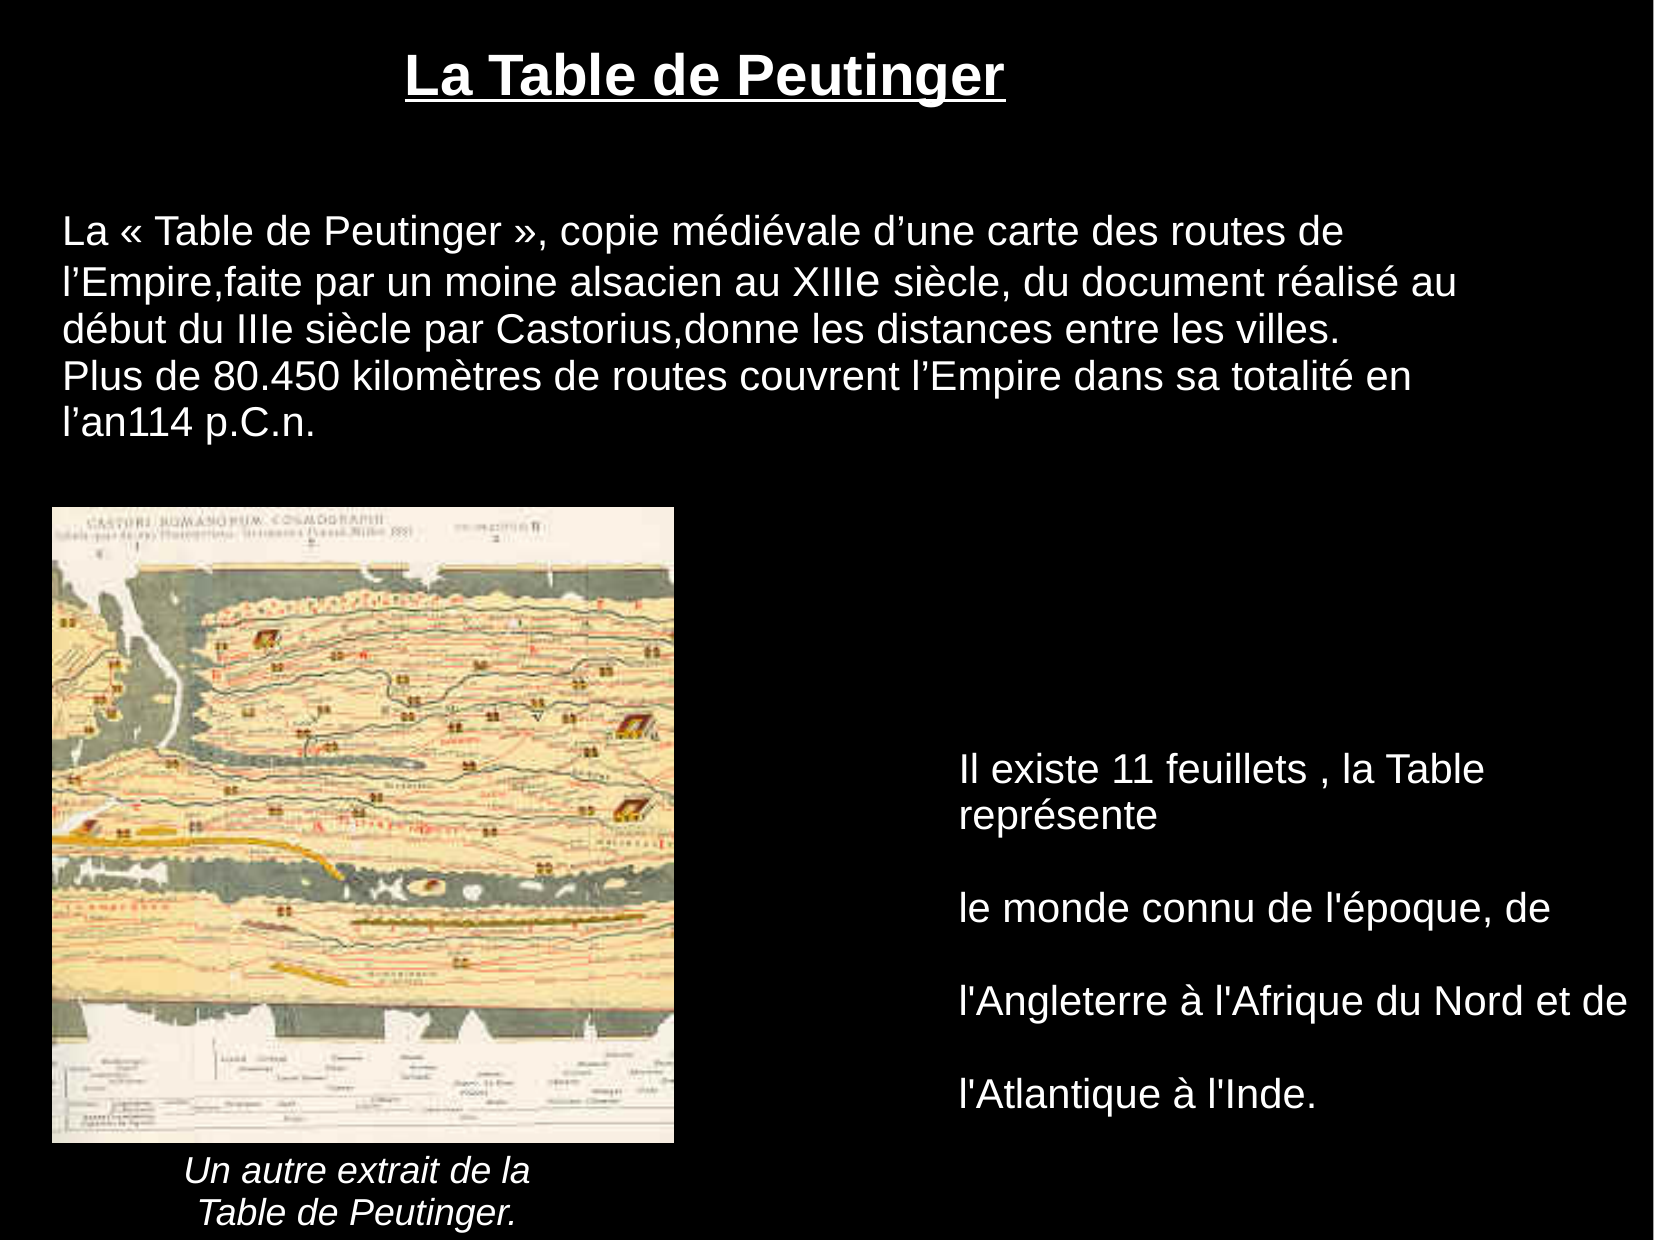

La Table de Peutinger
La « Table de Peutinger », copie médiévale d’une carte des routes de
l’Empire,faite par un moine alsacien au XIIIe siècle, du document réalisé au
début du IIIe siècle par Castorius,donne les distances entre les villes.
Plus de 80.450 kilomètres de routes couvrent l’Empire dans sa totalité en
l’an114 p.C.n.
Il existe 11 feuillets , la Table représente
le monde connu de l'époque, de
l'Angleterre à l'Afrique du Nord et de
l'Atlantique à l'Inde.
Un autre extrait de la Table de Peutinger.